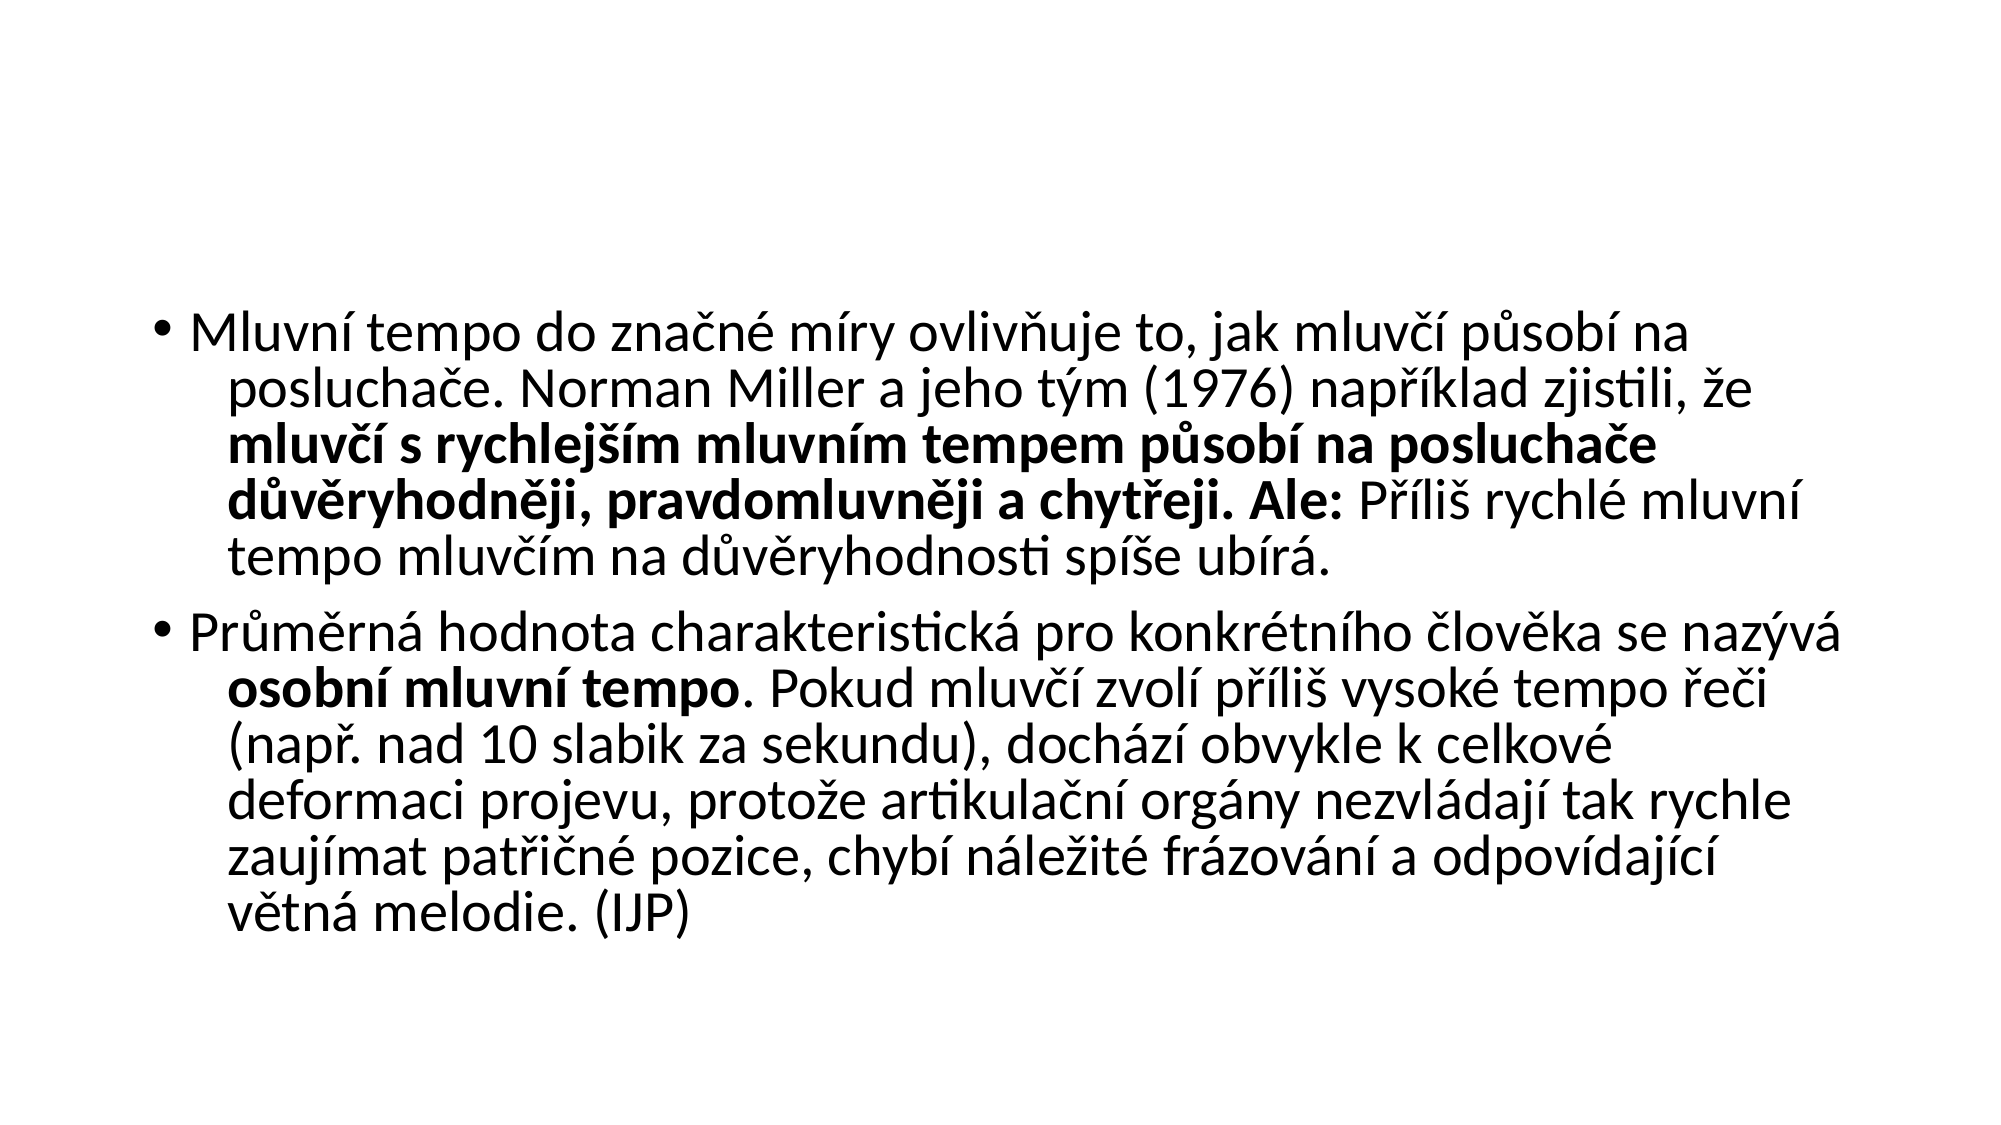

#
Mluvní tempo do značné míry ovlivňuje to, jak mluvčí působí na posluchače. Norman Miller a jeho tým (1976) například zjistili, že mluvčí s rychlejším mluvním tempem působí na posluchače důvěryhodněji, pravdomluvněji a chytřeji. Ale: Příliš rychlé mluvní tempo mluvčím na důvěryhodnosti spíše ubírá.
Průměrná hodnota charakteristická pro konkrétního člověka se nazývá osobní mluvní tempo. Pokud mluvčí zvolí příliš vysoké tempo řeči (např. nad 10 slabik za sekundu), dochází obvykle k celkové deformaci projevu, protože artikulační orgány nezvládají tak rychle zaujímat patřičné pozice, chybí náležité frázování a odpovídající větná melodie. (IJP)